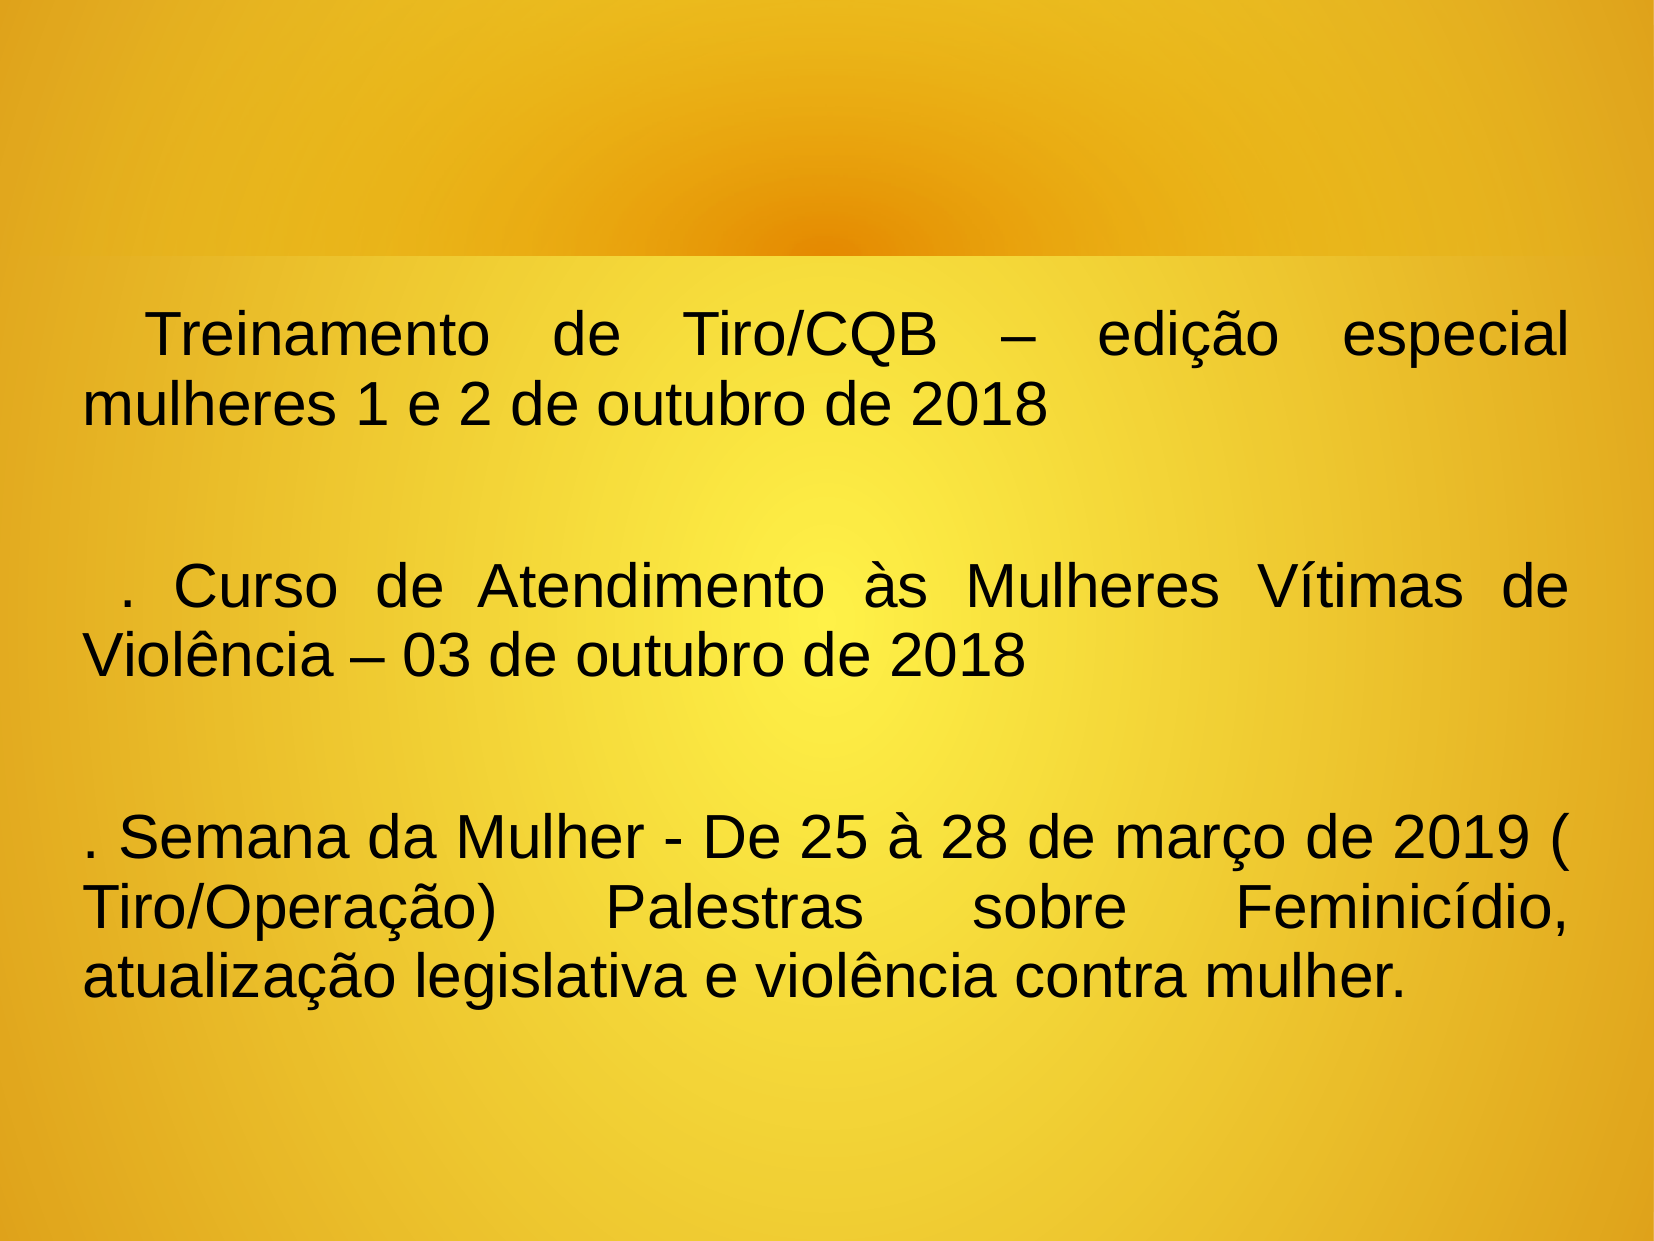

#
 Treinamento de Tiro/CQB – edição especial mulheres 1 e 2 de outubro de 2018
 . Curso de Atendimento às Mulheres Vítimas de Violência – 03 de outubro de 2018
. Semana da Mulher - De 25 à 28 de março de 2019 ( Tiro/Operação) Palestras sobre Feminicídio, atualização legislativa e violência contra mulher.